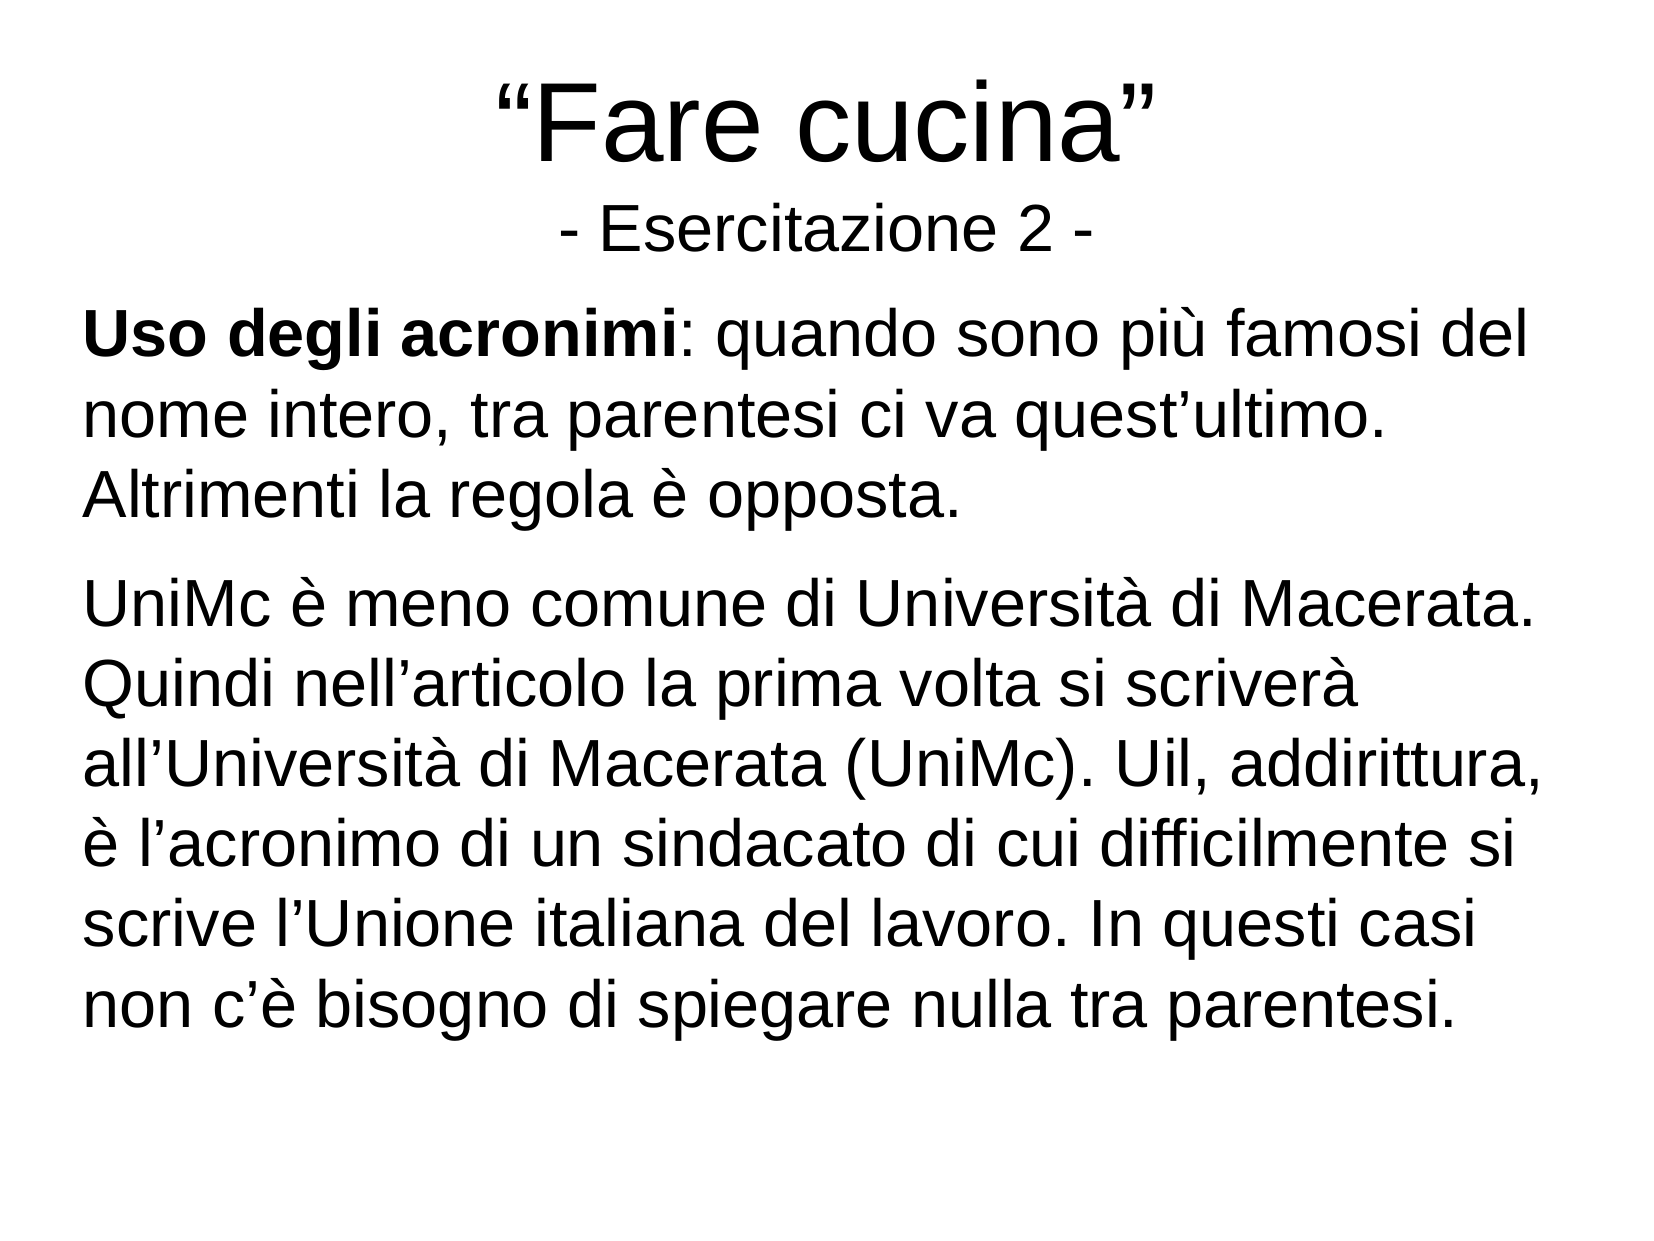

# “Fare cucina” - Esercitazione 2 -
Uso degli acronimi: quando sono più famosi del nome intero, tra parentesi ci va quest’ultimo. Altrimenti la regola è opposta.
UniMc è meno comune di Università di Macerata. Quindi nell’articolo la prima volta si scriverà all’Università di Macerata (UniMc). Uil, addirittura, è l’acronimo di un sindacato di cui difficilmente si scrive l’Unione italiana del lavoro. In questi casi non c’è bisogno di spiegare nulla tra parentesi.